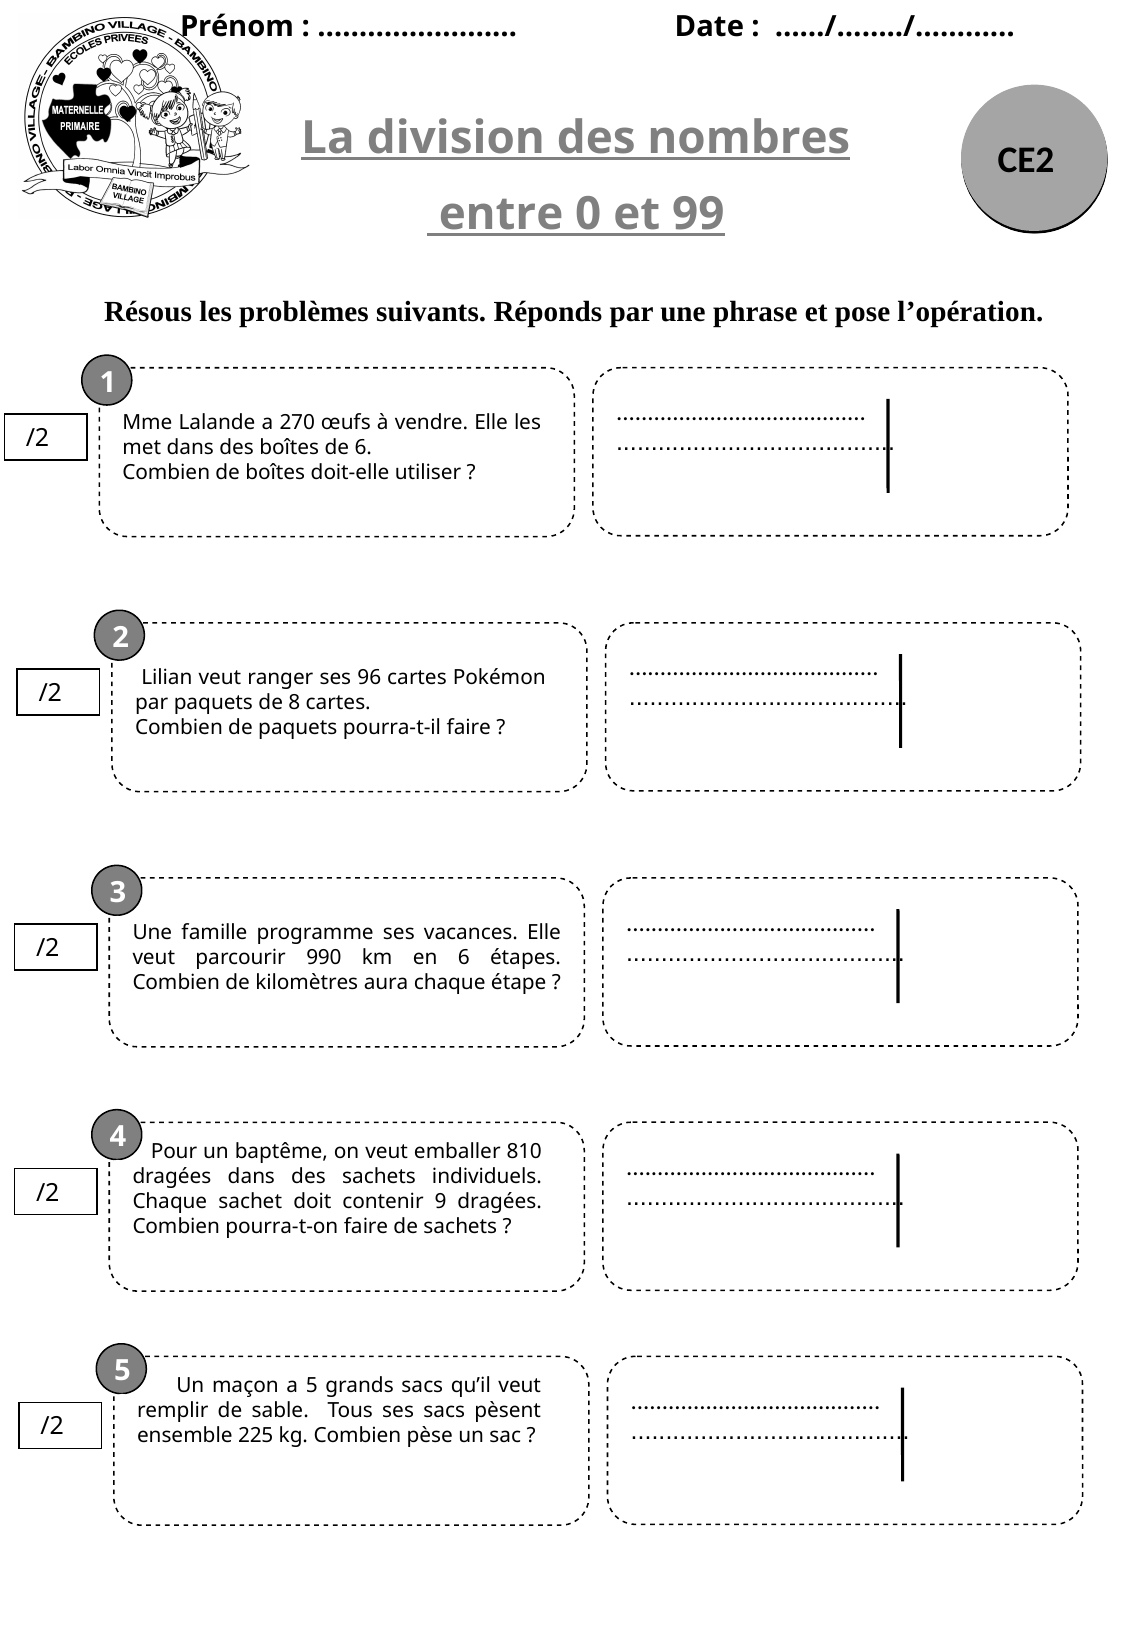

Prénom : …………………… Date : ……/……../…………
CE2
La division des nombres
 entre 0 et 99
 Résous les problèmes suivants. Réponds par une phrase et pose l’opération.
10
Mme Lalande a 270 œufs à vendre. Elle les met dans des boîtes de 6.
Combien de boîtes doit-elle utiliser ?
........................................
........................................
 /2
20
 Lilian veut ranger ses 96 cartes Pokémon par paquets de 8 cartes.
Combien de paquets pourra-t-il faire ?
........................................
........................................
 /2
30
Une famille programme ses vacances. Elle veut parcourir 990 km en 6 étapes. Combien de kilomètres aura chaque étape ?
........................................
........................................
 /2
40
 Pour un baptême, on veut emballer 810 dragées dans des sachets individuels. Chaque sachet doit contenir 9 dragées. Combien pourra-t-on faire de sachets ?
........................................
........................................
 /2
50
 Un maçon a 5 grands sacs qu’il veut remplir de sable. Tous ses sacs pèsent ensemble 225 kg. Combien pèse un sac ?
........................................
........................................
 /2